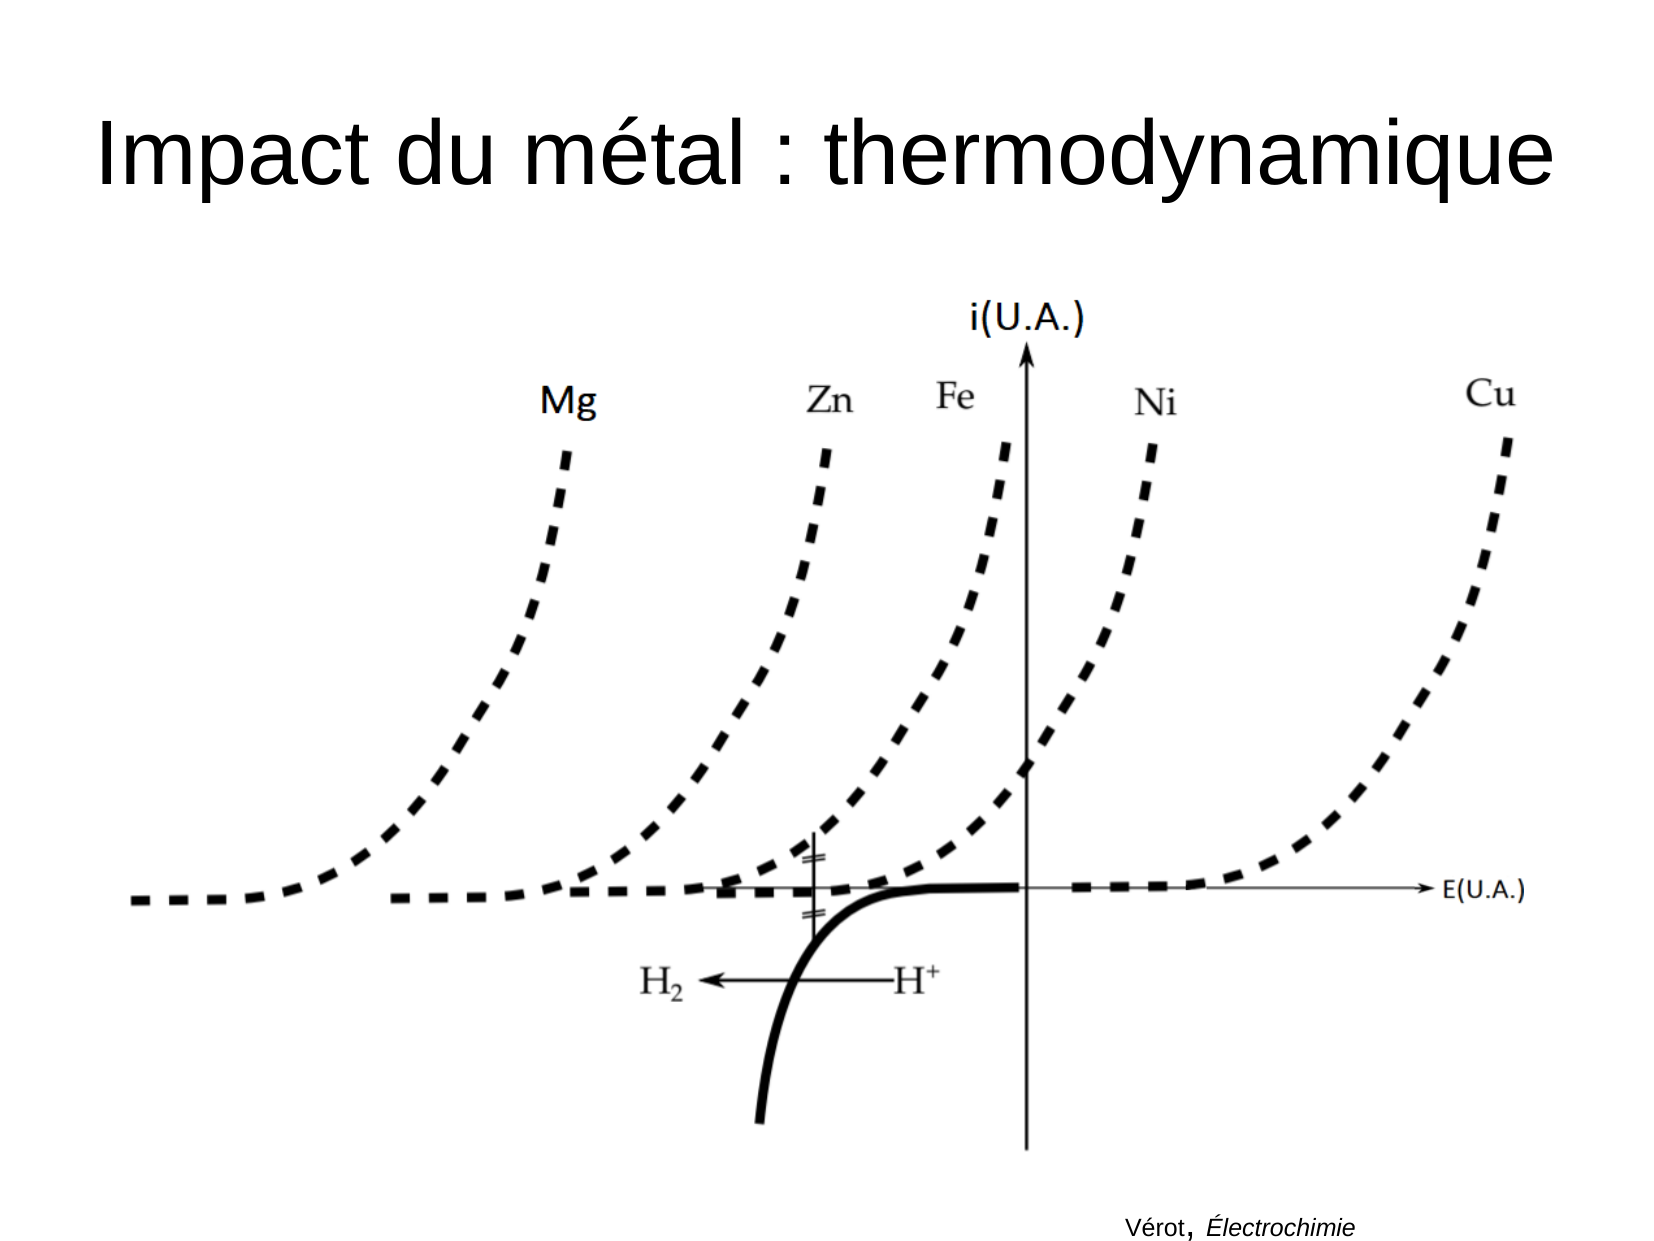

# Impact du métal : thermodynamique
Vérot, Électrochimie